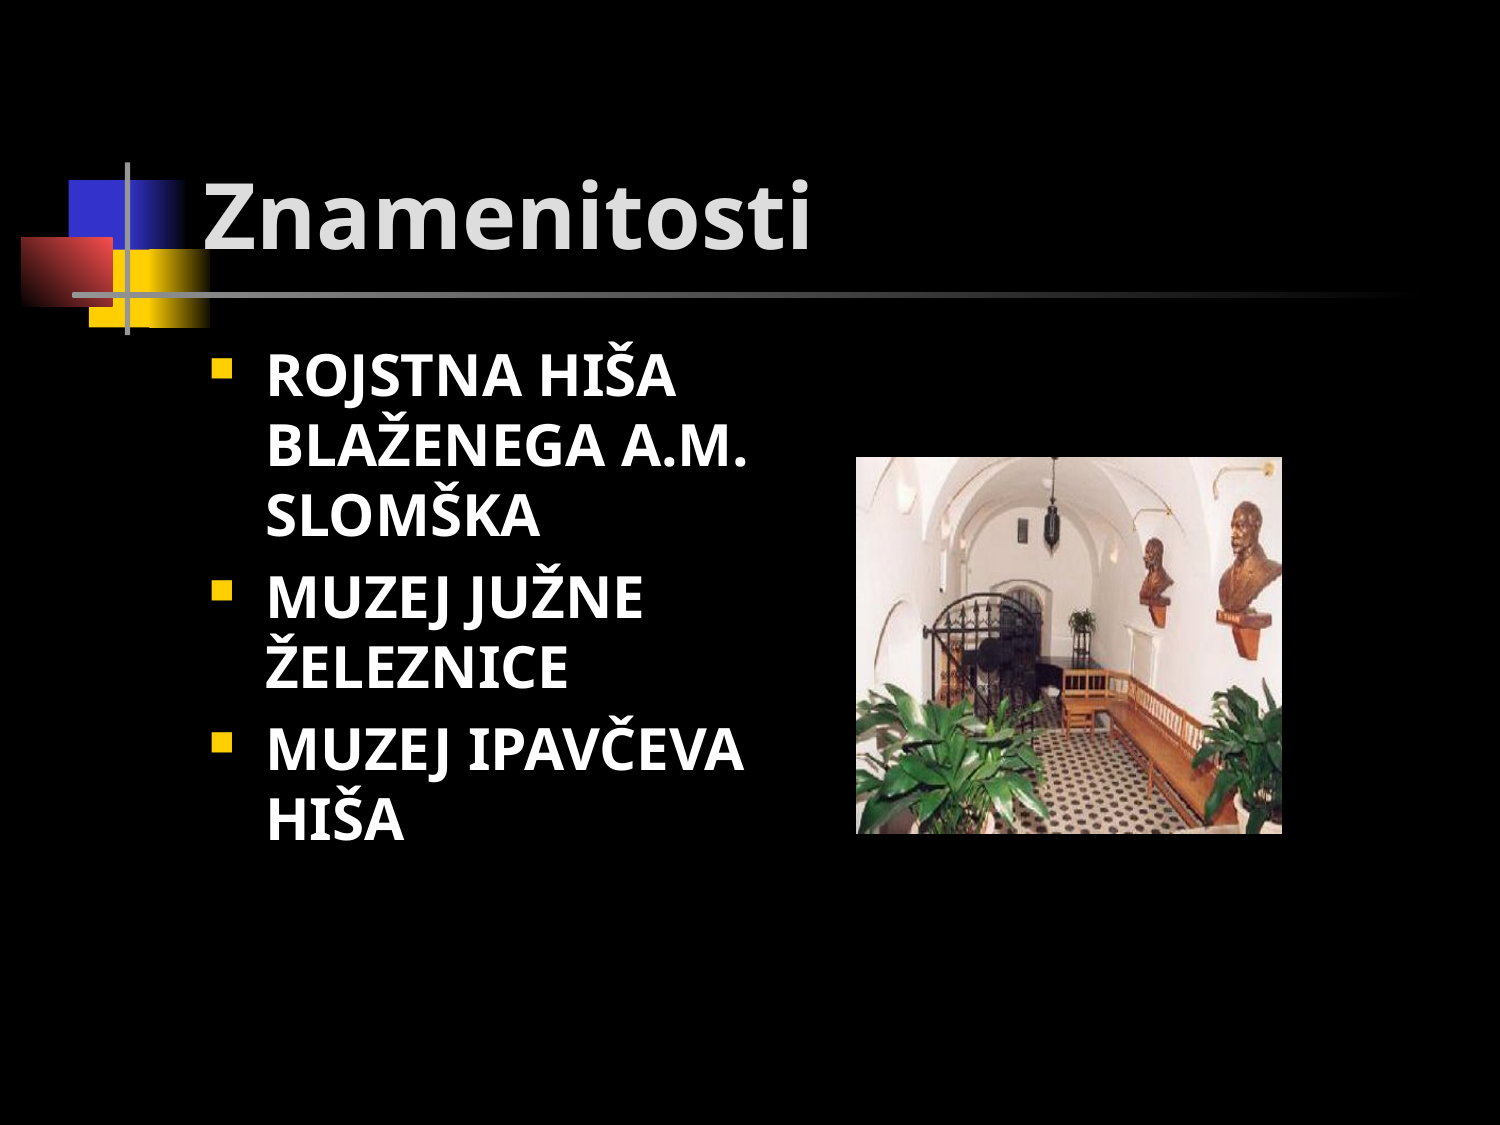

# Znamenitosti
ROJSTNA HIŠA BLAŽENEGA A.M. SLOMŠKA
MUZEJ JUŽNE ŽELEZNICE
MUZEJ IPAVČEVA HIŠA